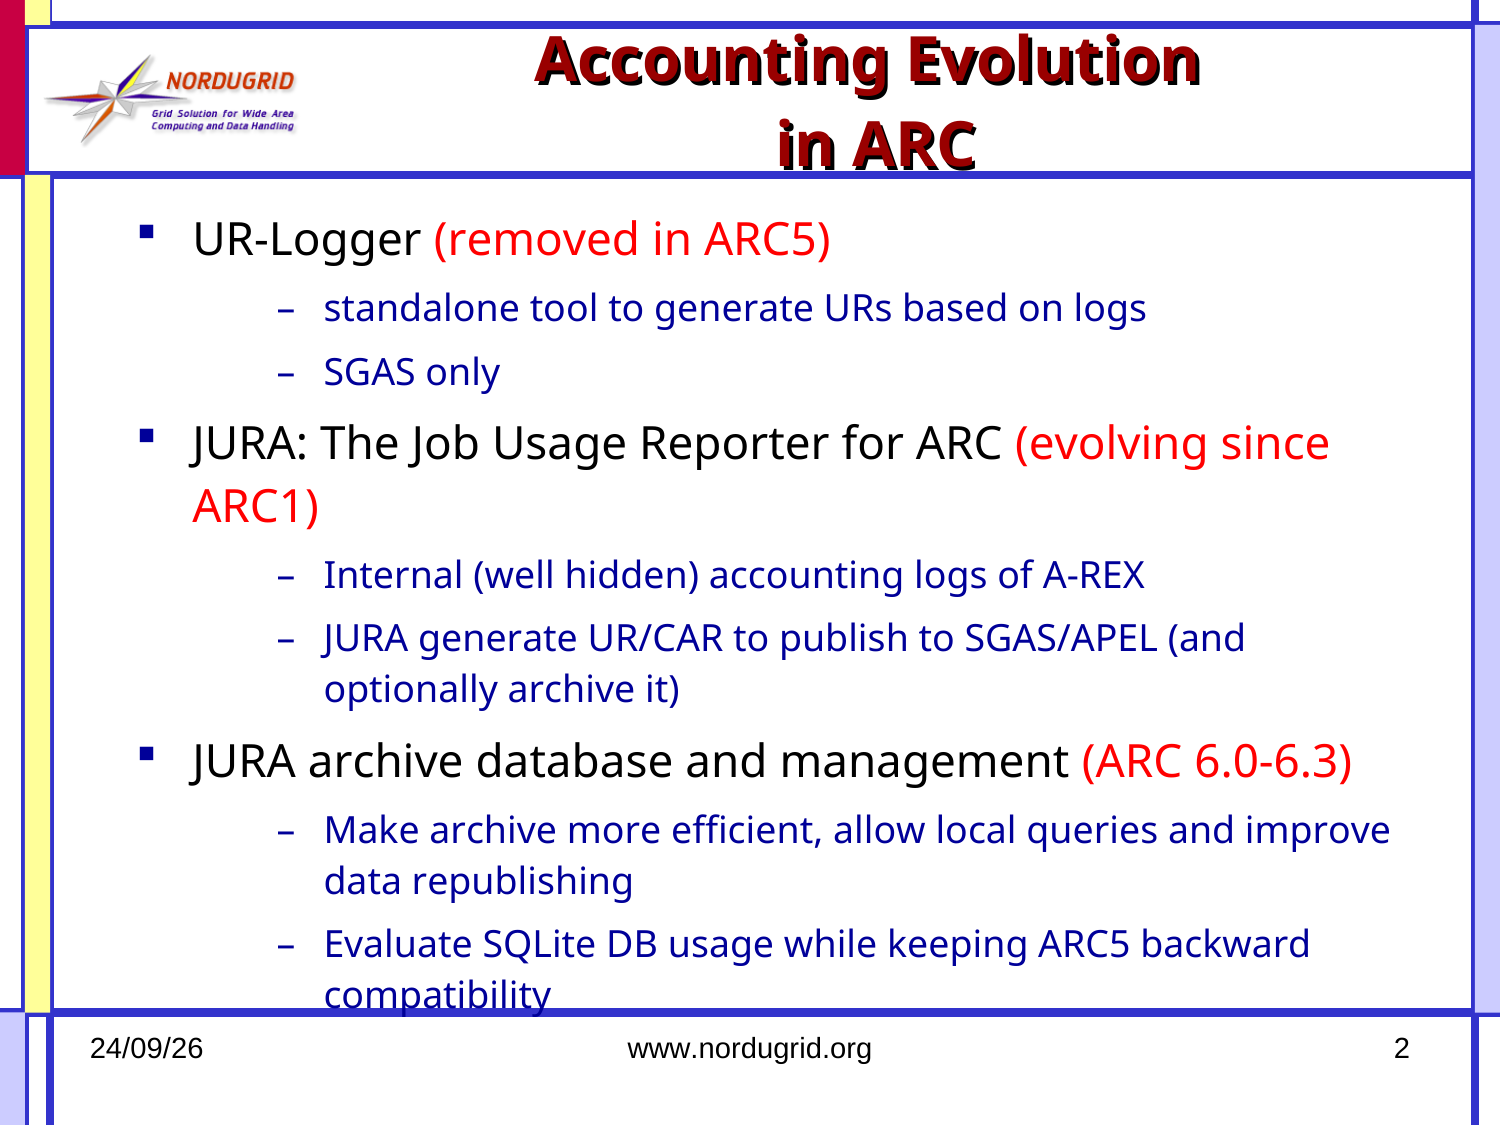

Accounting Evolution
in ARC
# UR-Logger (removed in ARC5)
standalone tool to generate URs based on logs
SGAS only
JURA: The Job Usage Reporter for ARC (evolving since ARC1)
Internal (well hidden) accounting logs of A-REX
JURA generate UR/CAR to publish to SGAS/APEL (and optionally archive it)
JURA archive database and management (ARC 6.0-6.3)
Make archive more efficient, allow local queries and improve data republishing
Evaluate SQLite DB usage while keeping ARC5 backward compatibility
www.nordugrid.org
2